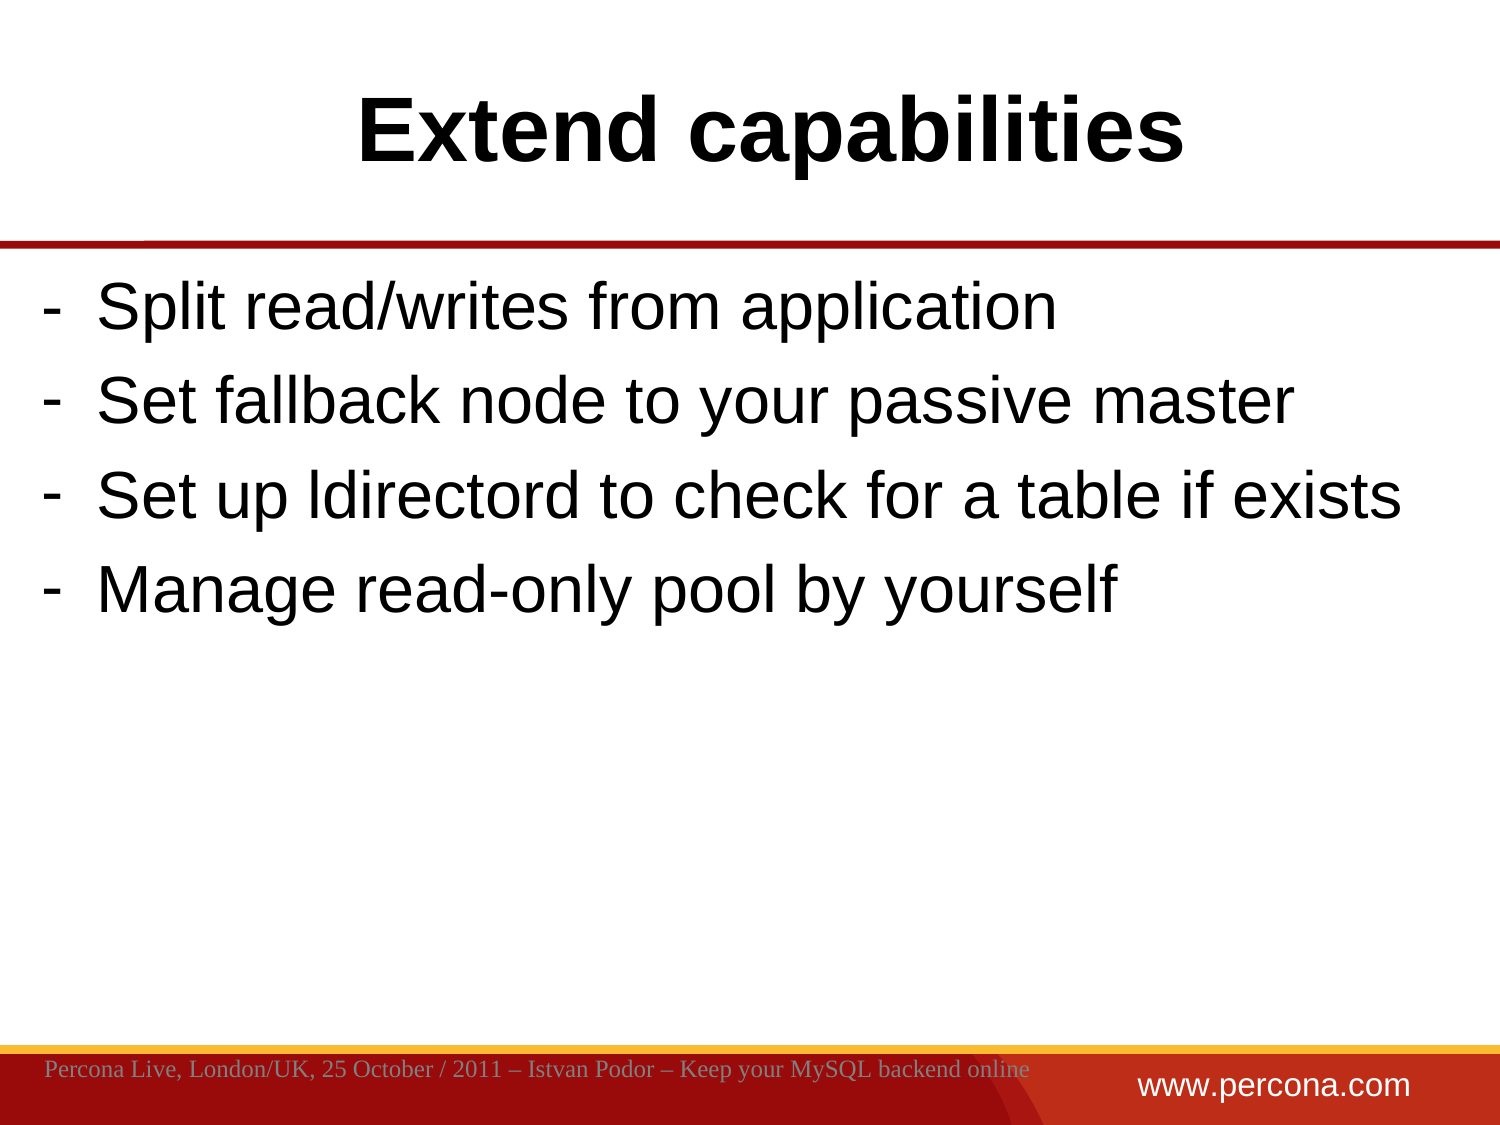

# Extend capabilities
- 	Split read/writes from application
Set fallback node to your passive master
Set up ldirectord to check for a table if exists
Manage read-only pool by yourself
Percona Live, London/UK, 25 October / 2011 – Istvan Podor – Keep your MySQL backend online